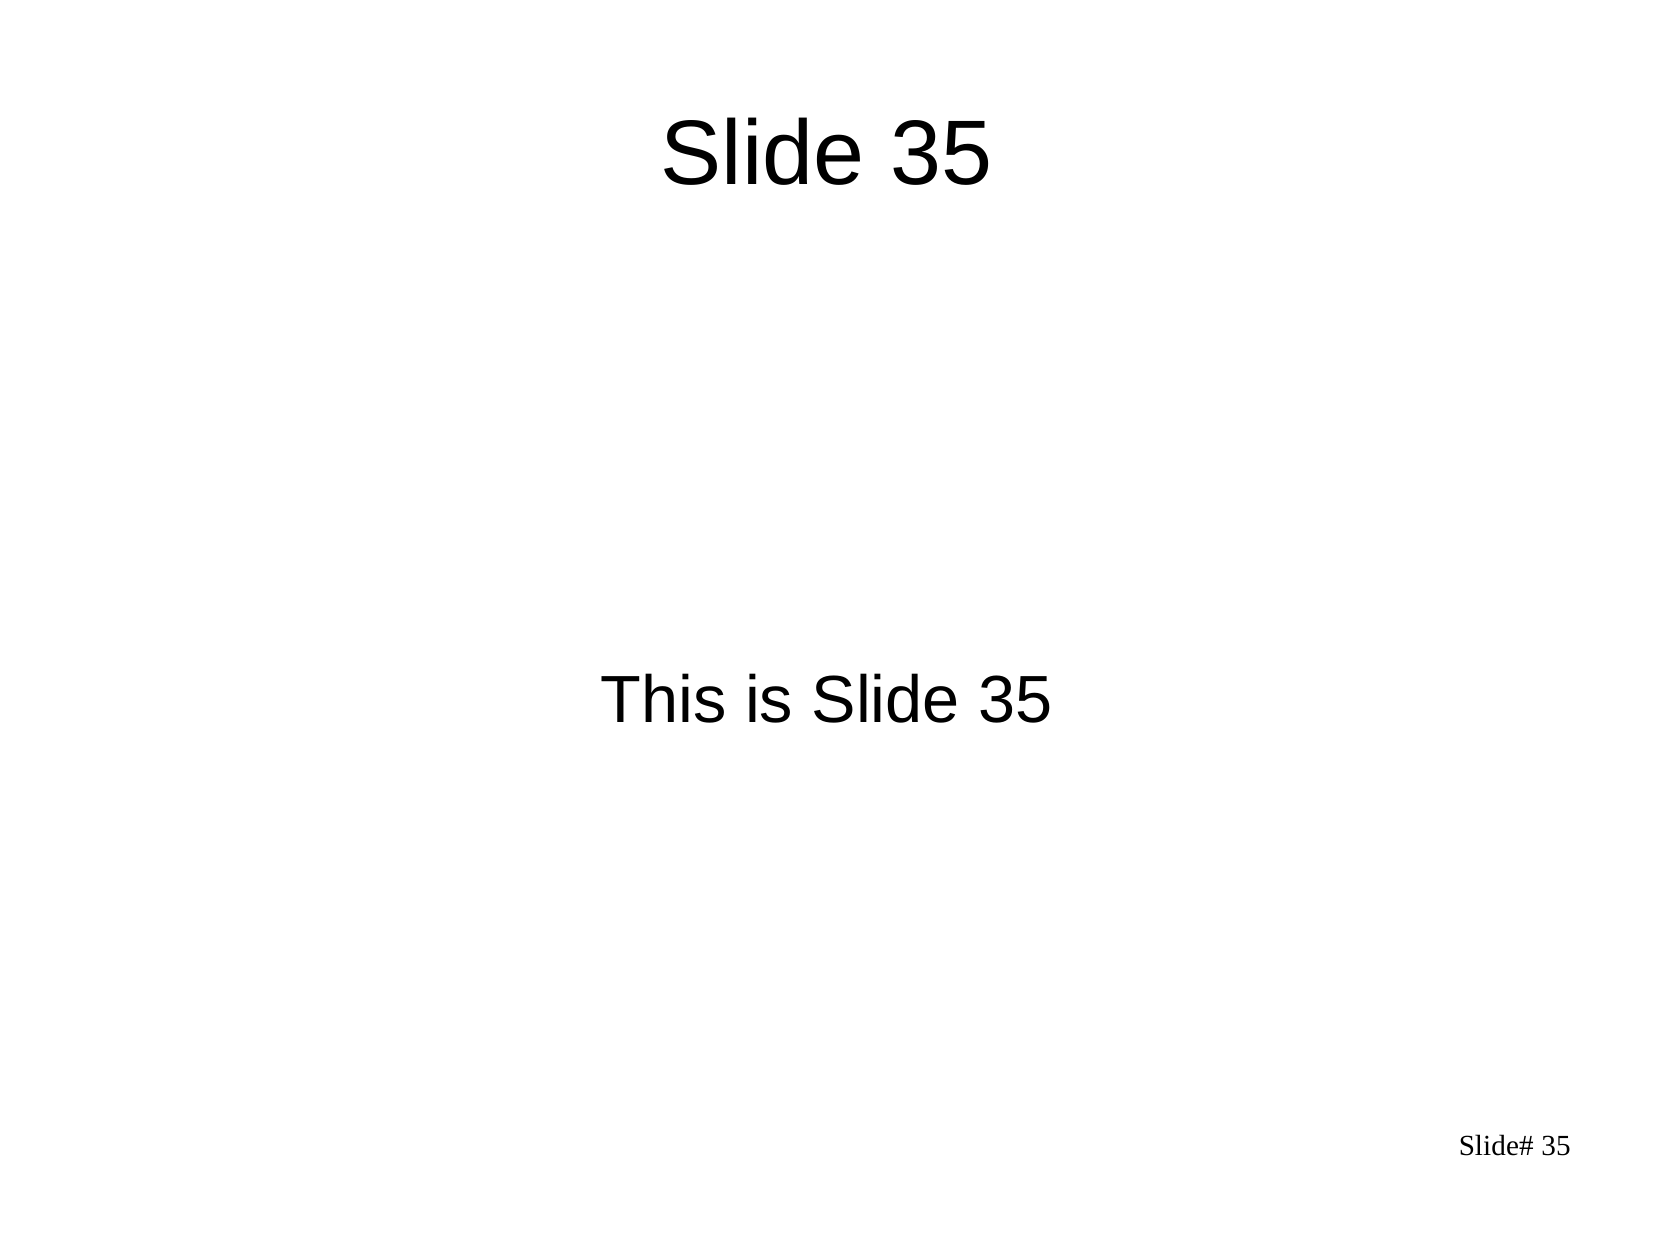

# Slide 35
This is Slide 35
35